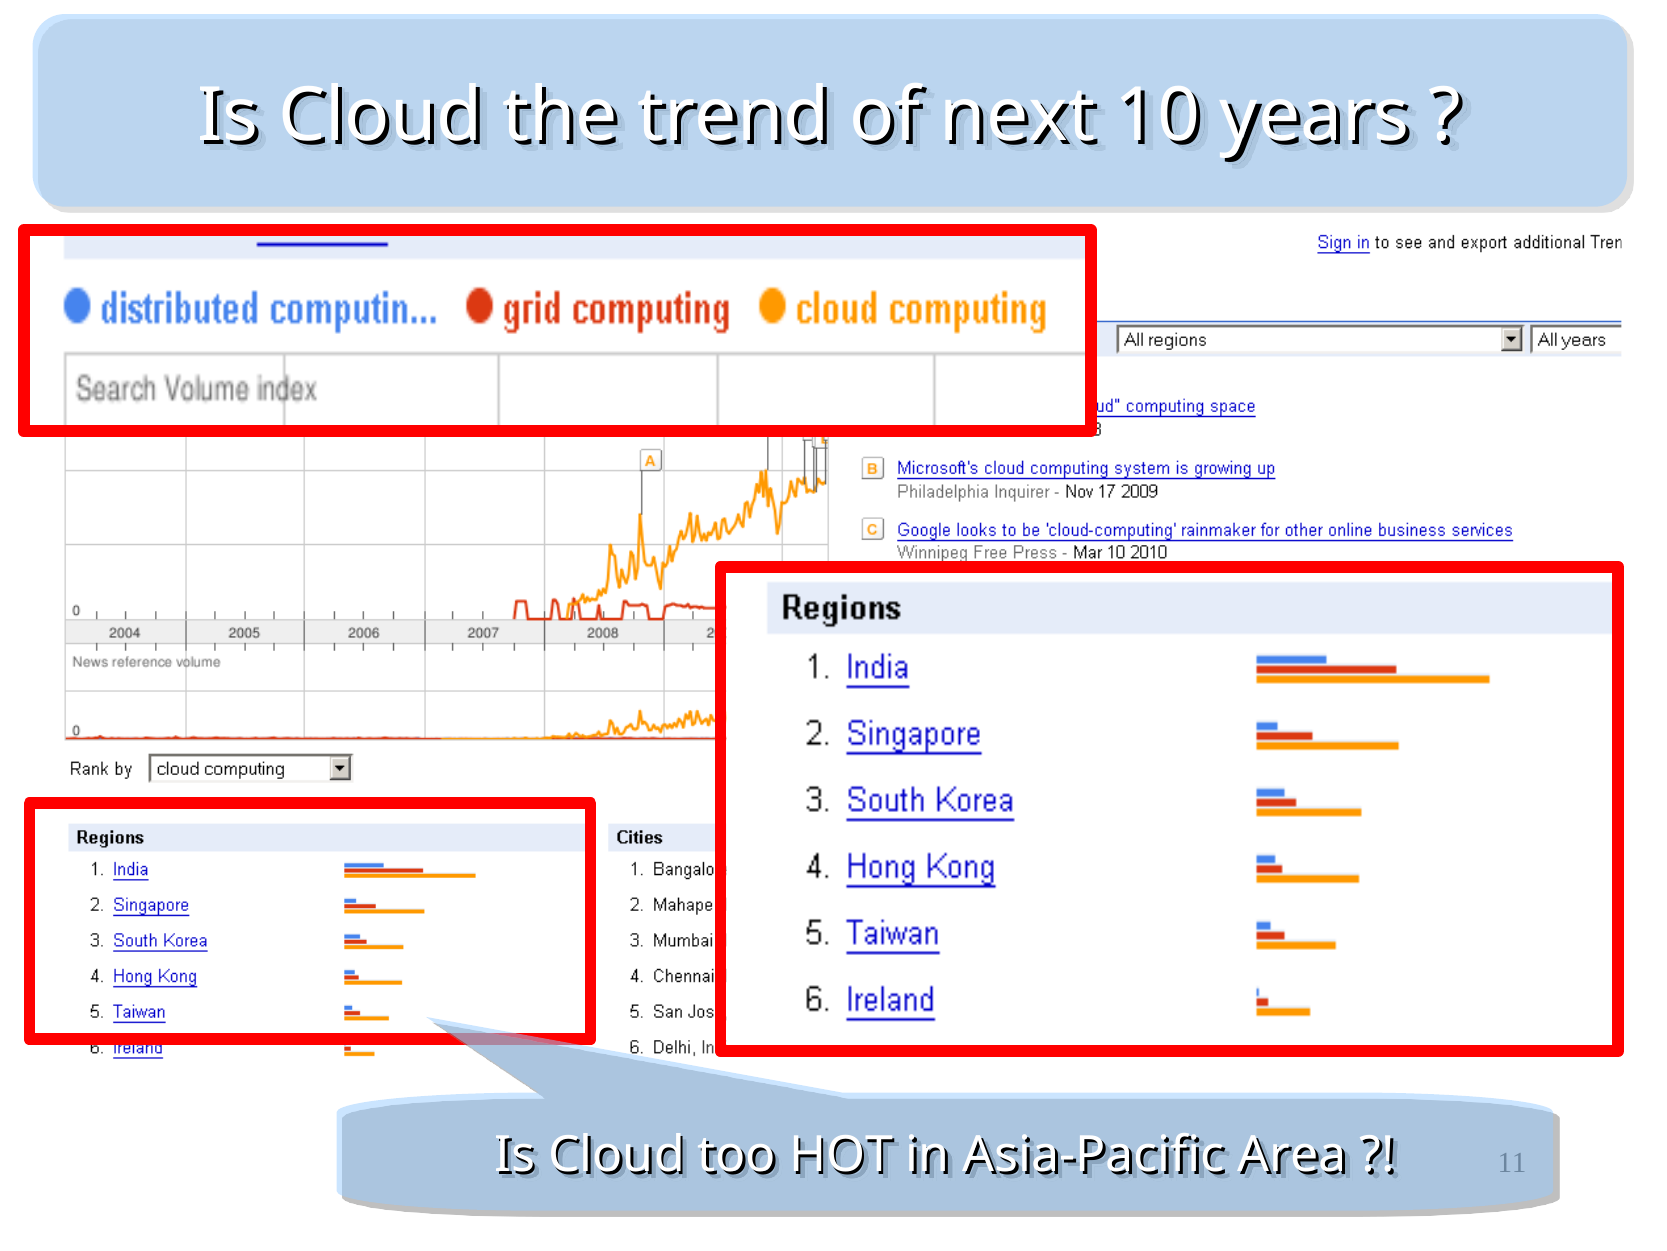

Is Cloud the trend of next 10 years ?
Is Cloud too HOT in Asia-Pacific Area ?!
11